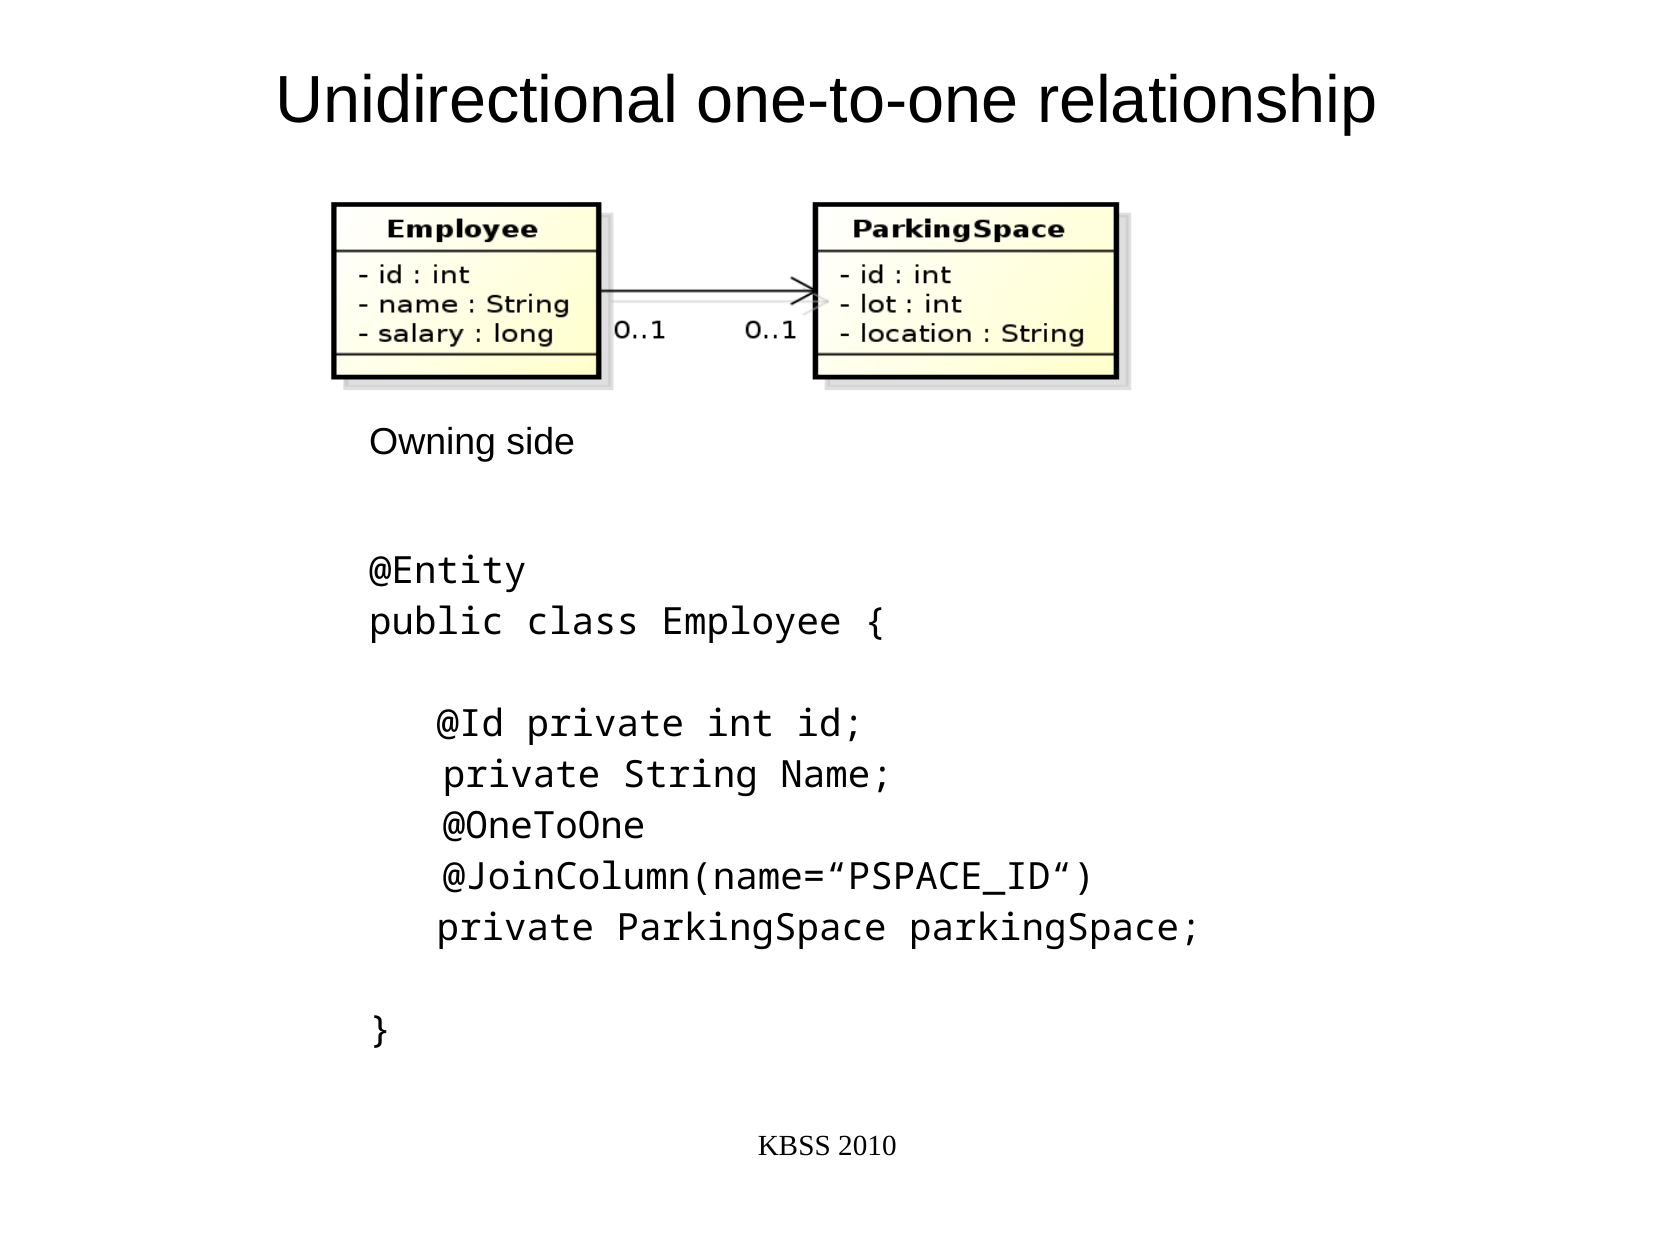

# Unidirectional one-to-one relationship
Owning side
@Entity
public class Employee {
 @Id private int id;
	private String Name;
	@OneToOne
	@JoinColumn(name=“PSPACE_ID“)
 private ParkingSpace parkingSpace;
}
KBSS 2010